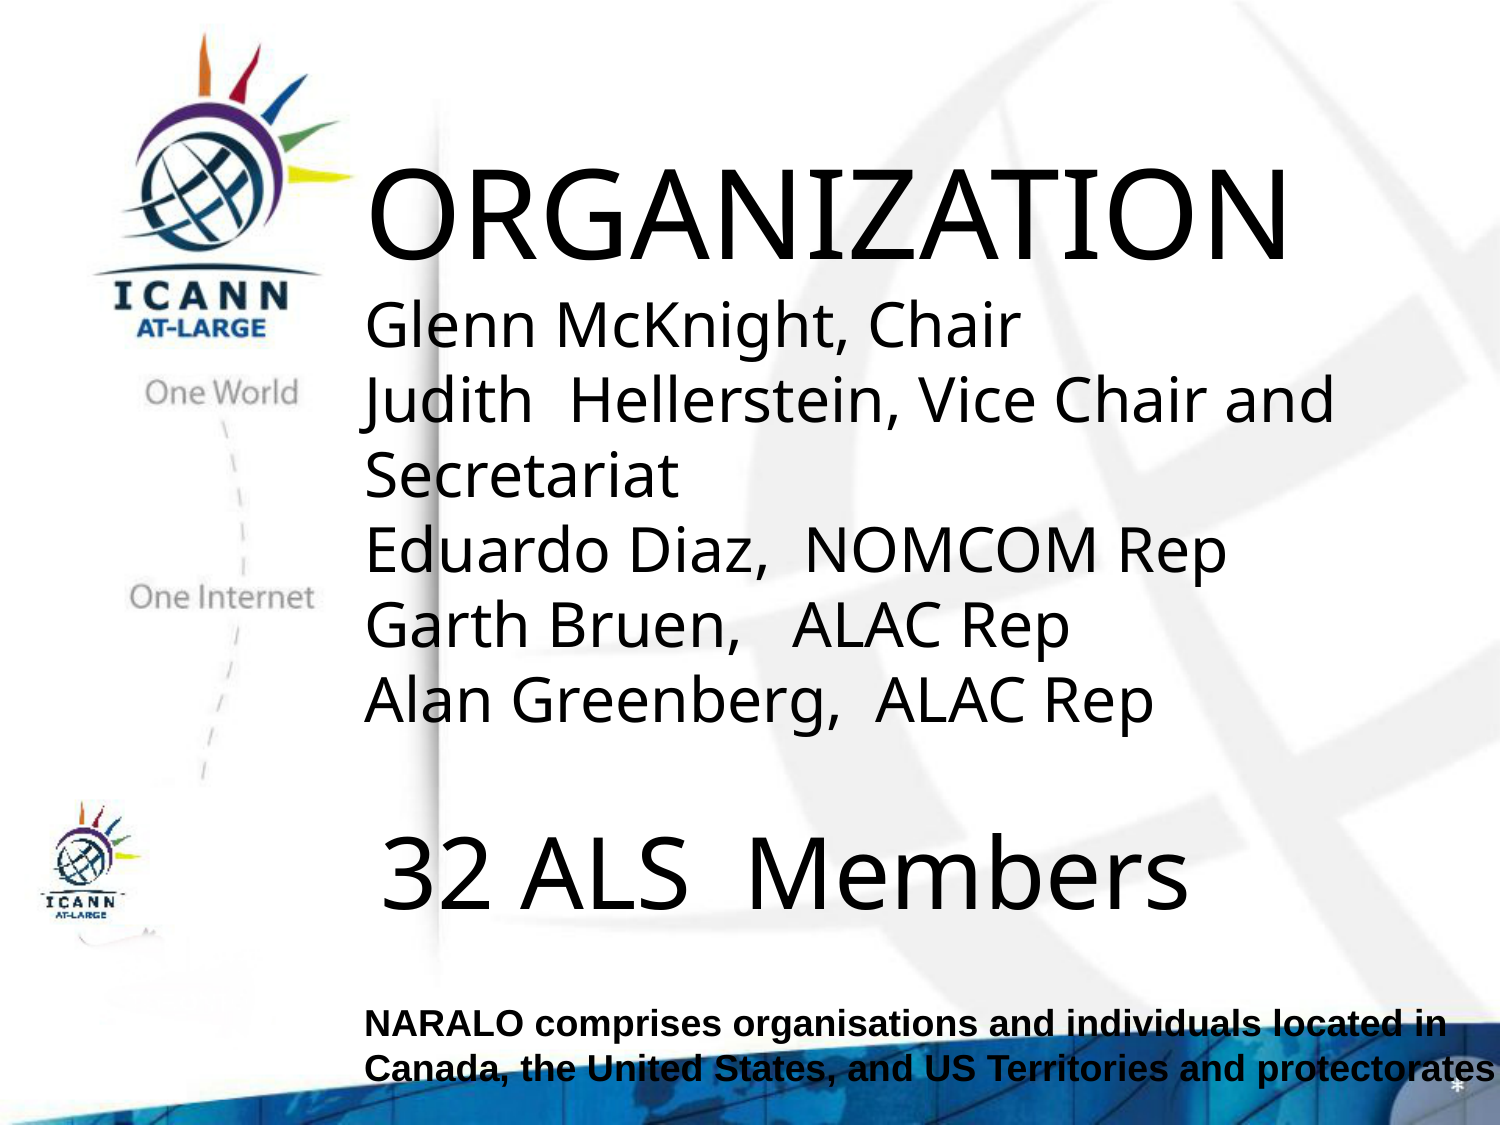

ORGANIZATION
Glenn McKnight, Chair
Judith Hellerstein, Vice Chair and Secretariat
Eduardo Diaz, NOMCOM Rep
Garth Bruen, ALAC Rep
Alan Greenberg, ALAC Rep
 32 ALS Members
NARALO comprises organisations and individuals located in Canada, the United States, and US Territories and protectorates
#